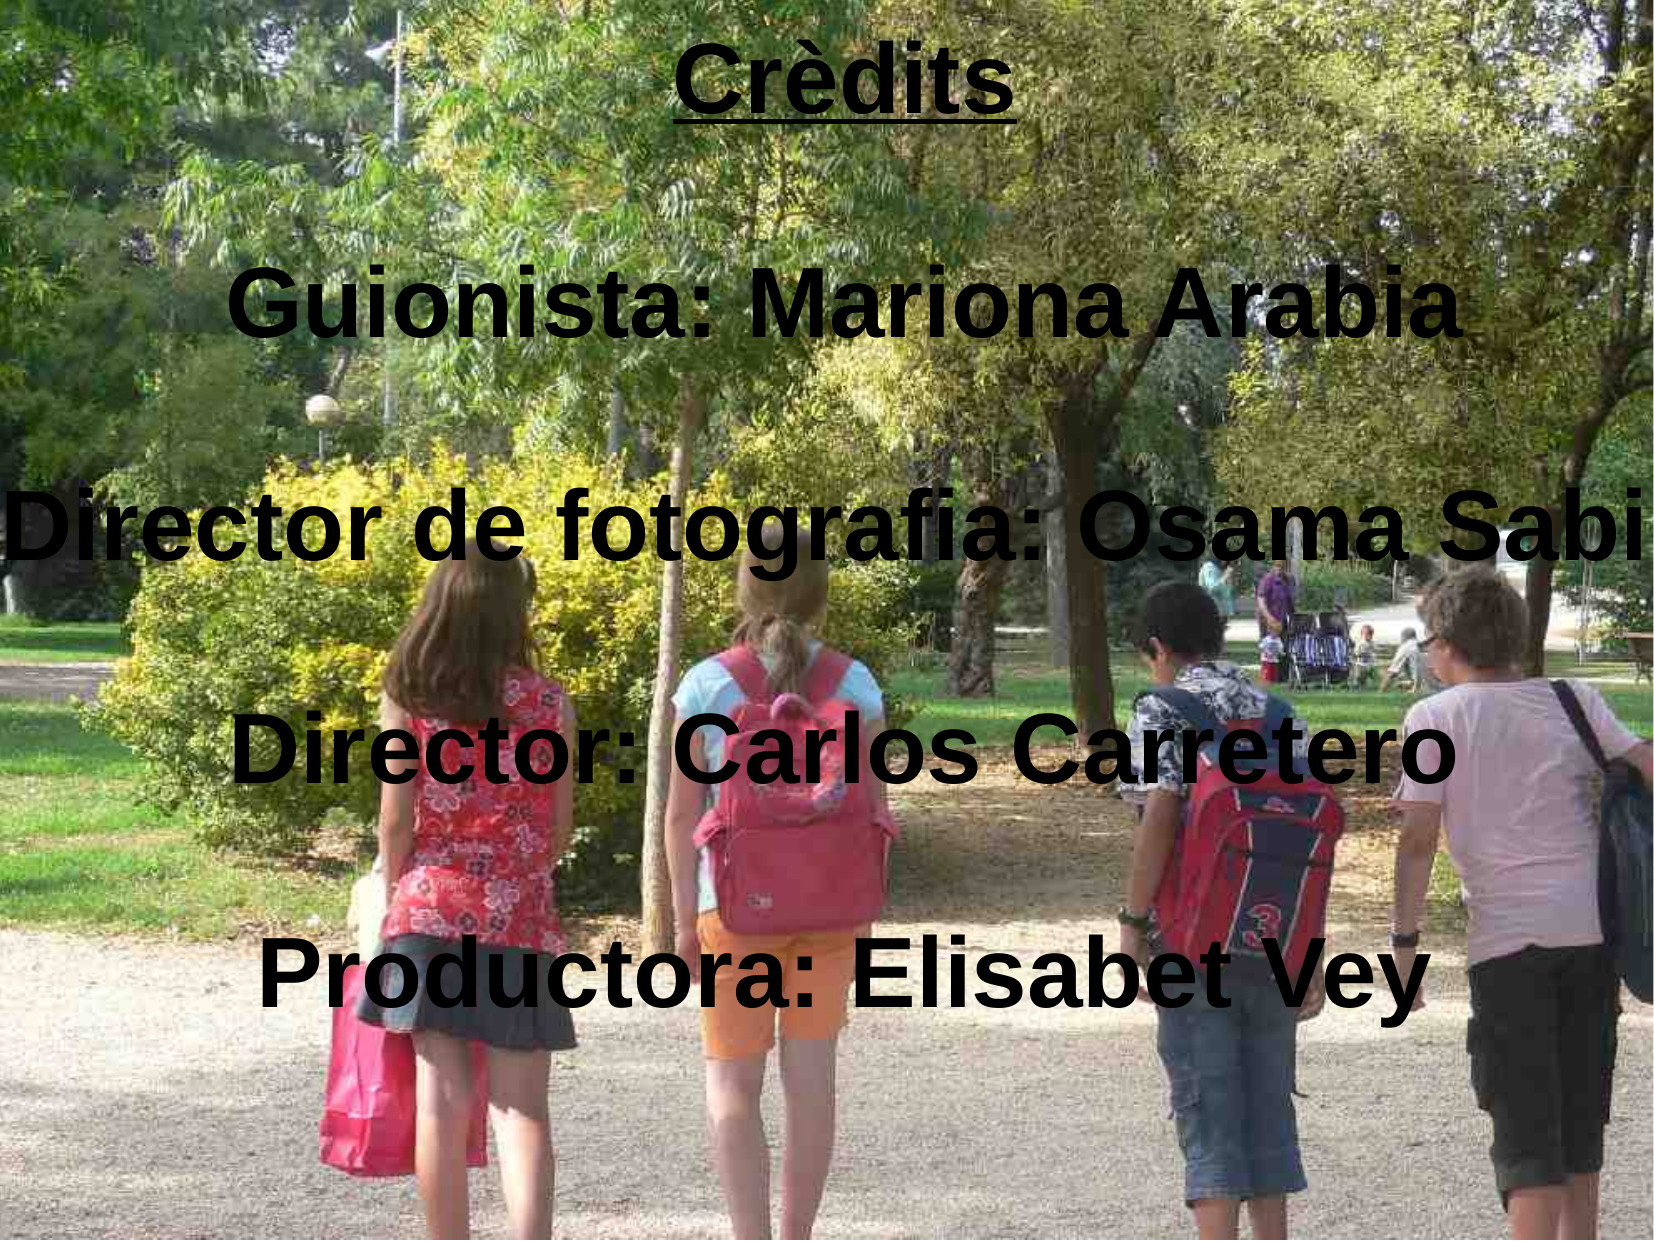

Crèdits
Guionista: Mariona Arabia
Director de fotografia: Osama Sabir
Director: Carlos Carretero
Productora: Elisabet Vey